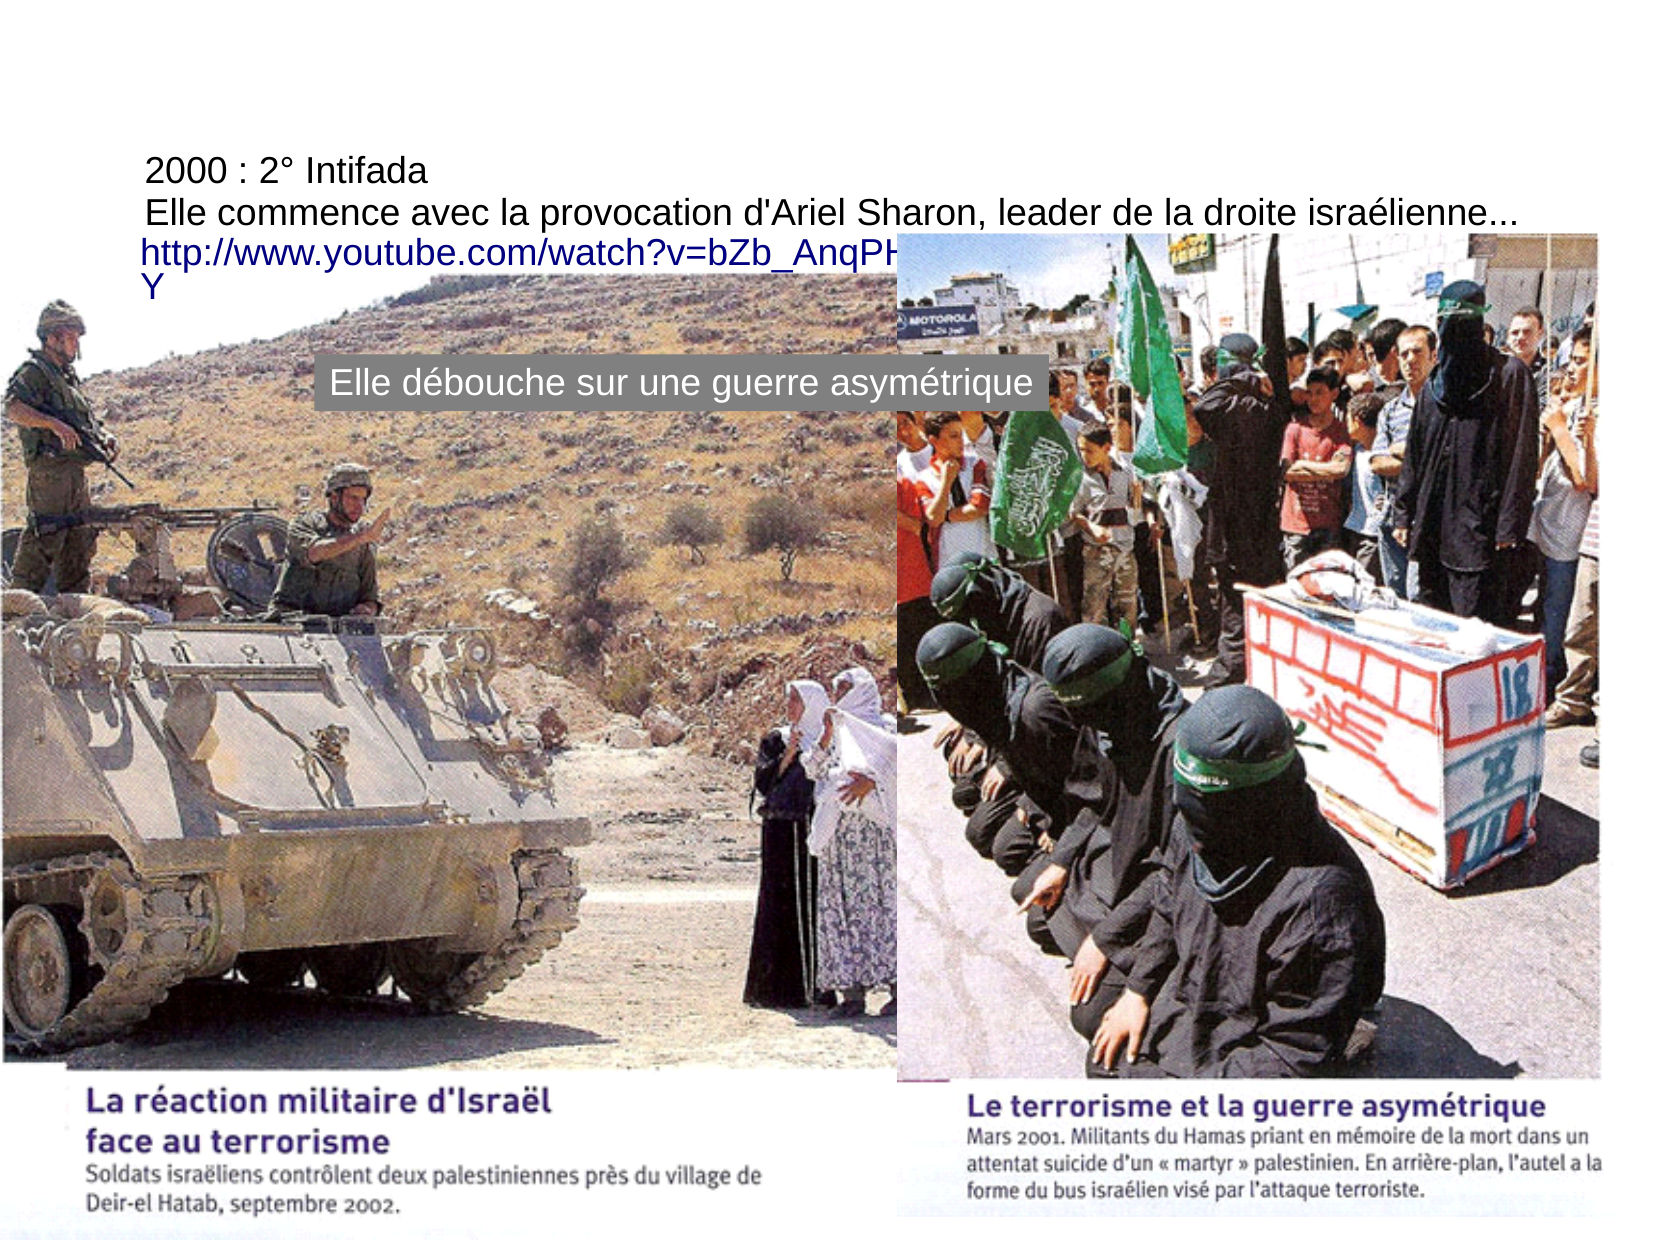

2000 : 2° Intifada
Elle commence avec la provocation d'Ariel Sharon, leader de la droite israélienne...
http://www.youtube.com/watch?v=bZb_AnqPHeY
Elle débouche sur une guerre asymétrique